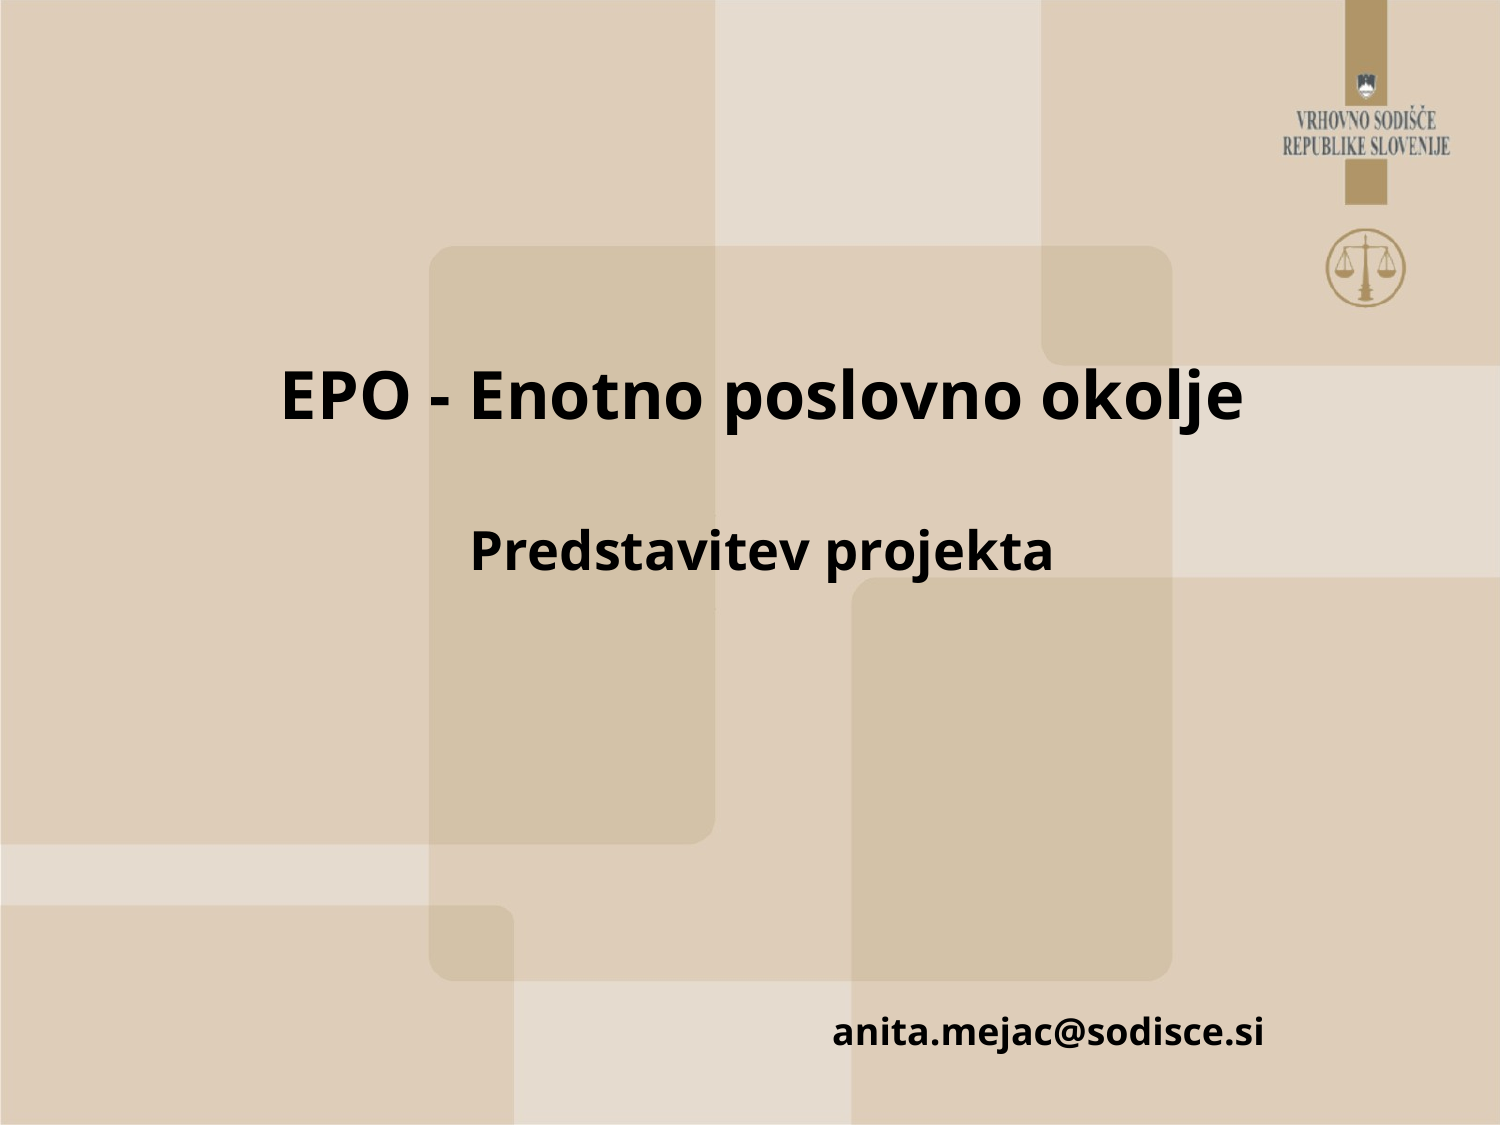

# EPO - Enotno poslovno okolje Predstavitev projekta
anita.mejac@sodisce.si